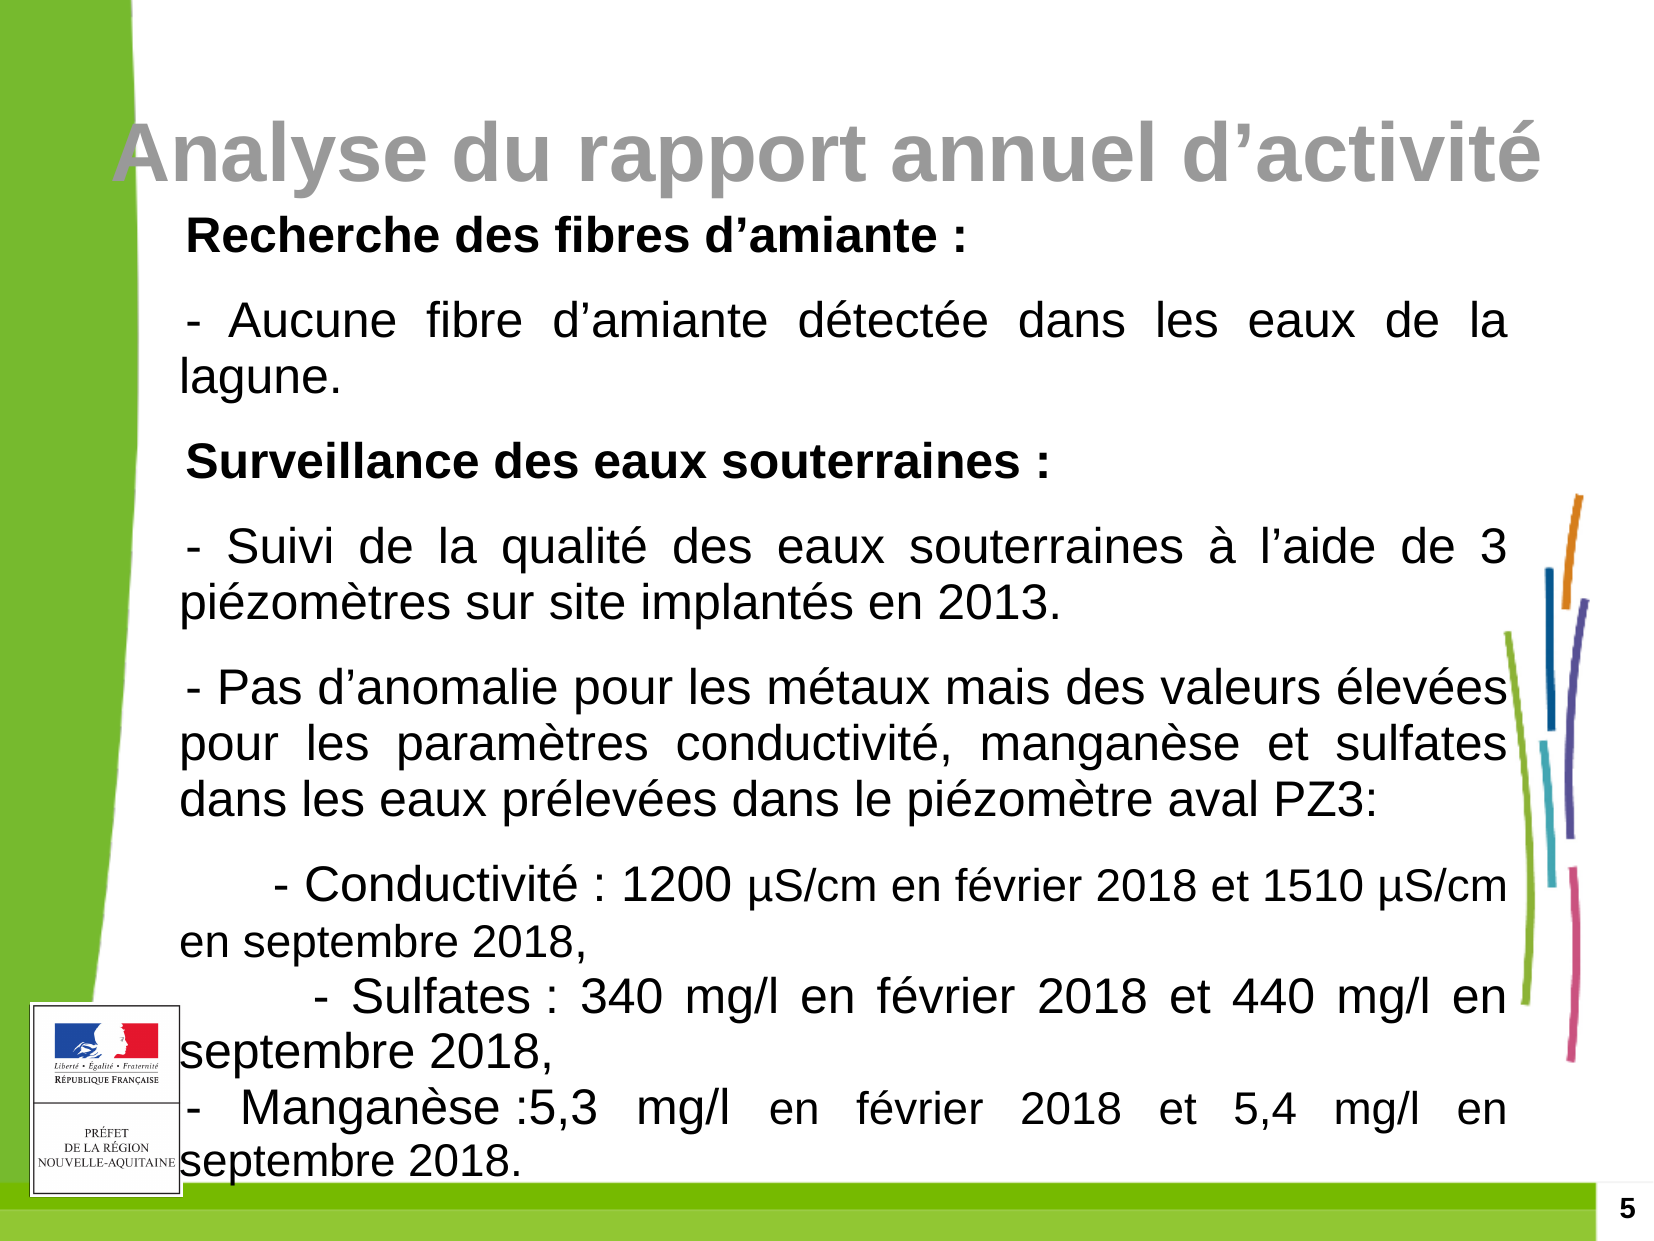

# Analyse du rapport annuel d’activité
Recherche des fibres d’amiante :
- Aucune fibre d’amiante détectée dans les eaux de la lagune.
Surveillance des eaux souterraines :
- Suivi de la qualité des eaux souterraines à l’aide de 3 piézomètres sur site implantés en 2013.
- Pas d’anomalie pour les métaux mais des valeurs élevées pour les paramètres conductivité, manganèse et sulfates dans les eaux prélevées dans le piézomètre aval PZ3:
 - Conductivité : 1200 µS/cm en février 2018 et 1510 µS/cm en septembre 2018,
 - Sulfates : 340 mg/l en février 2018 et 440 mg/l en septembre 2018,
- Manganèse :5,3 mg/l en février 2018 et 5,4 mg/l en septembre 2018.